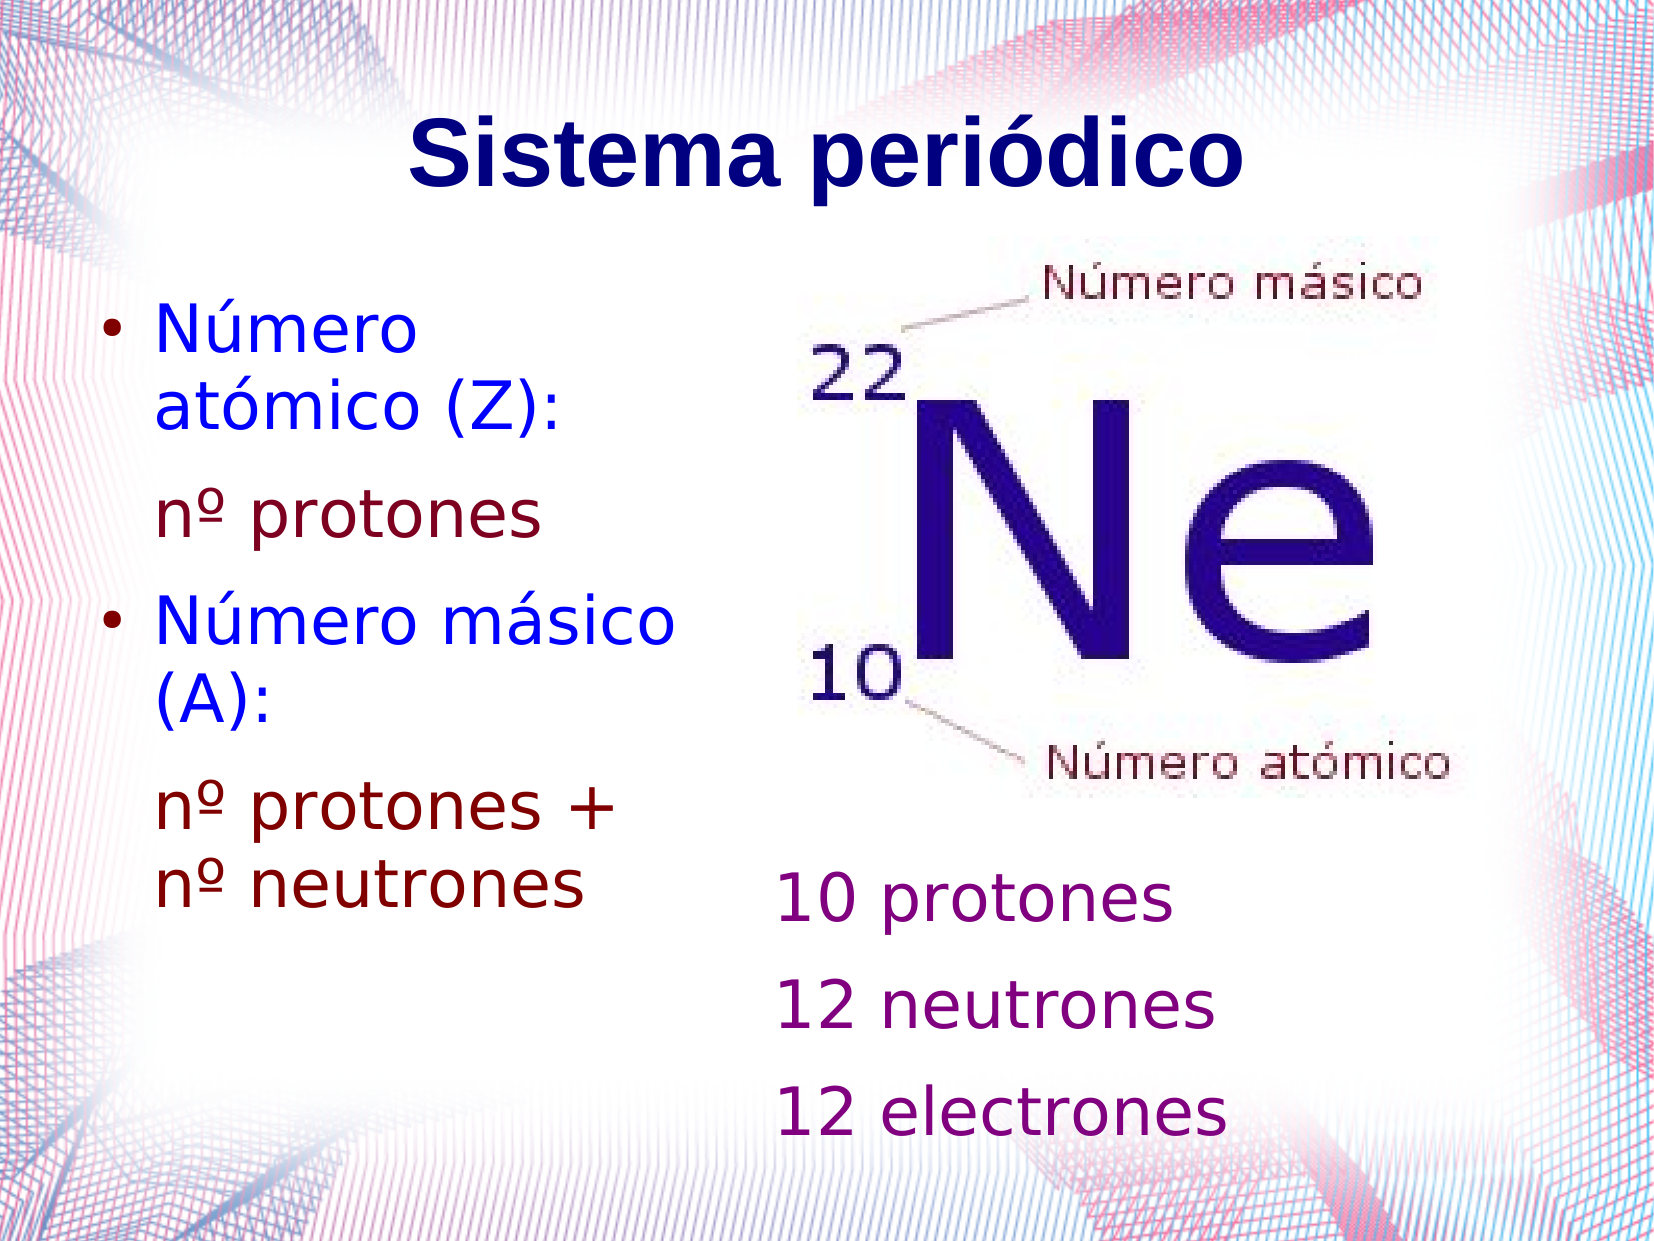

# Sistema periódico
Número atómico (Z):
nº protones
Número másico (A):
nº protones + nº neutrones
10 protones
12 neutrones
12 electrones